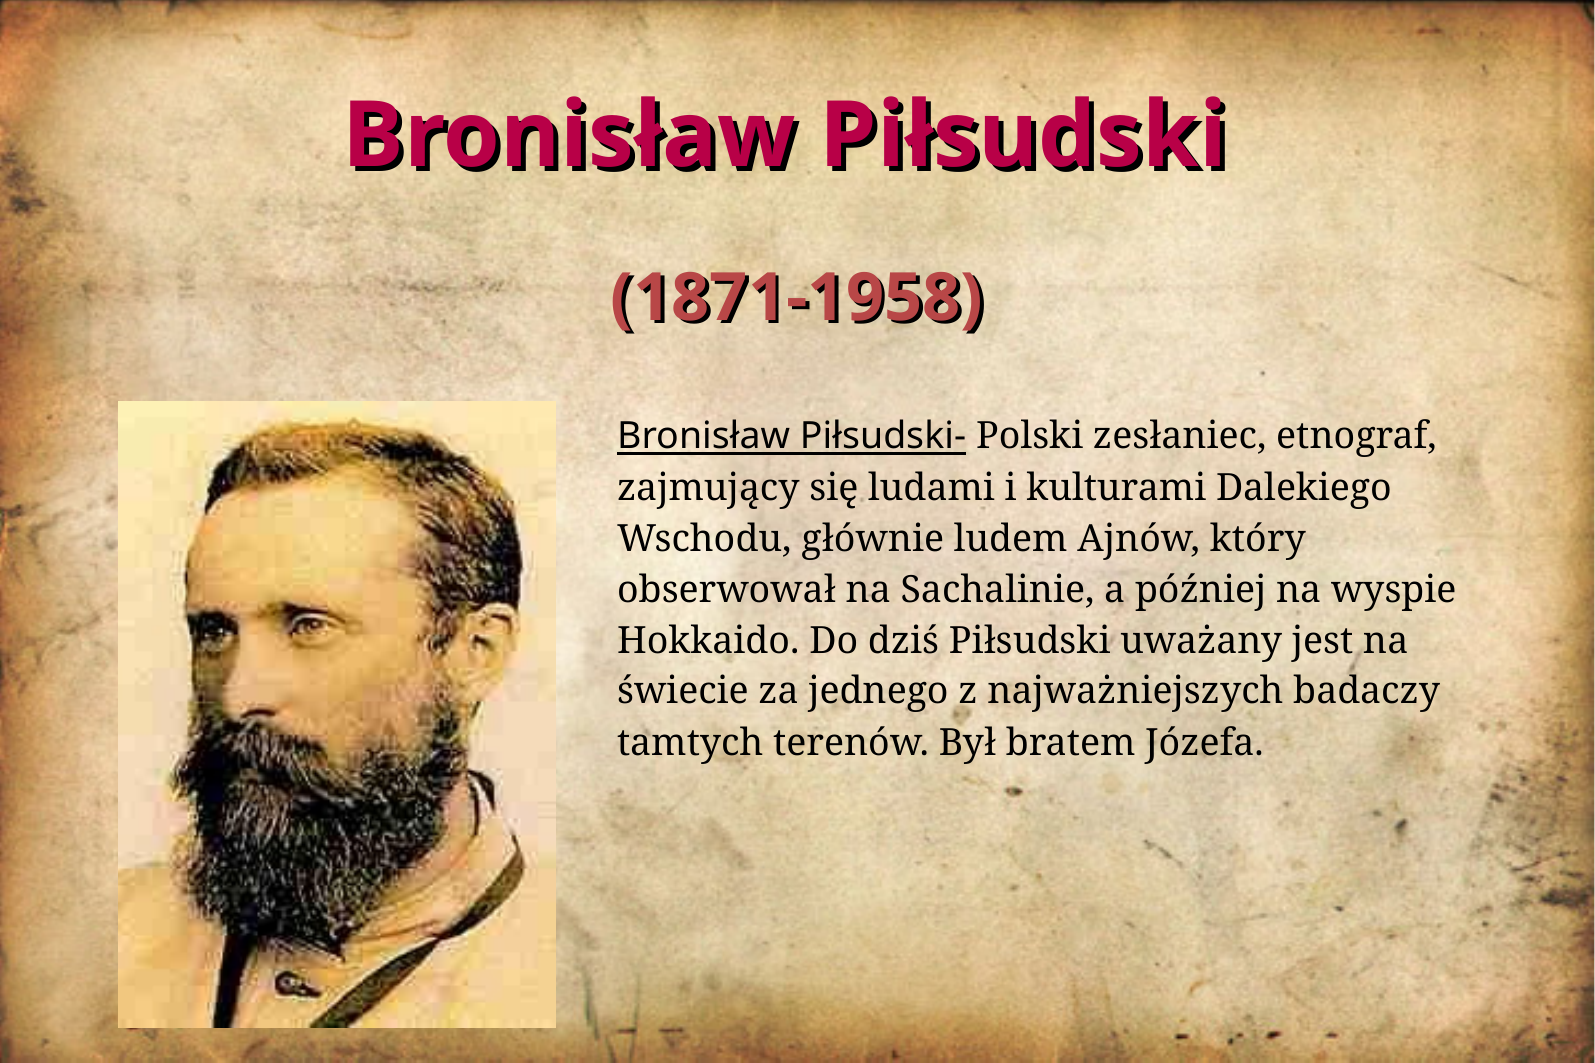

# Bronisław Piłsudski
(1871-1958)
Bronisław Piłsudski- Polski zesłaniec, etnograf, zajmujący się ludami i kulturami Dalekiego Wschodu, głównie ludem Ajnów, który obserwował na Sachalinie, a później na wyspie Hokkaido. Do dziś Piłsudski uważany jest na świecie za jednego z najważniejszych badaczy tamtych terenów. Był bratem Józefa.